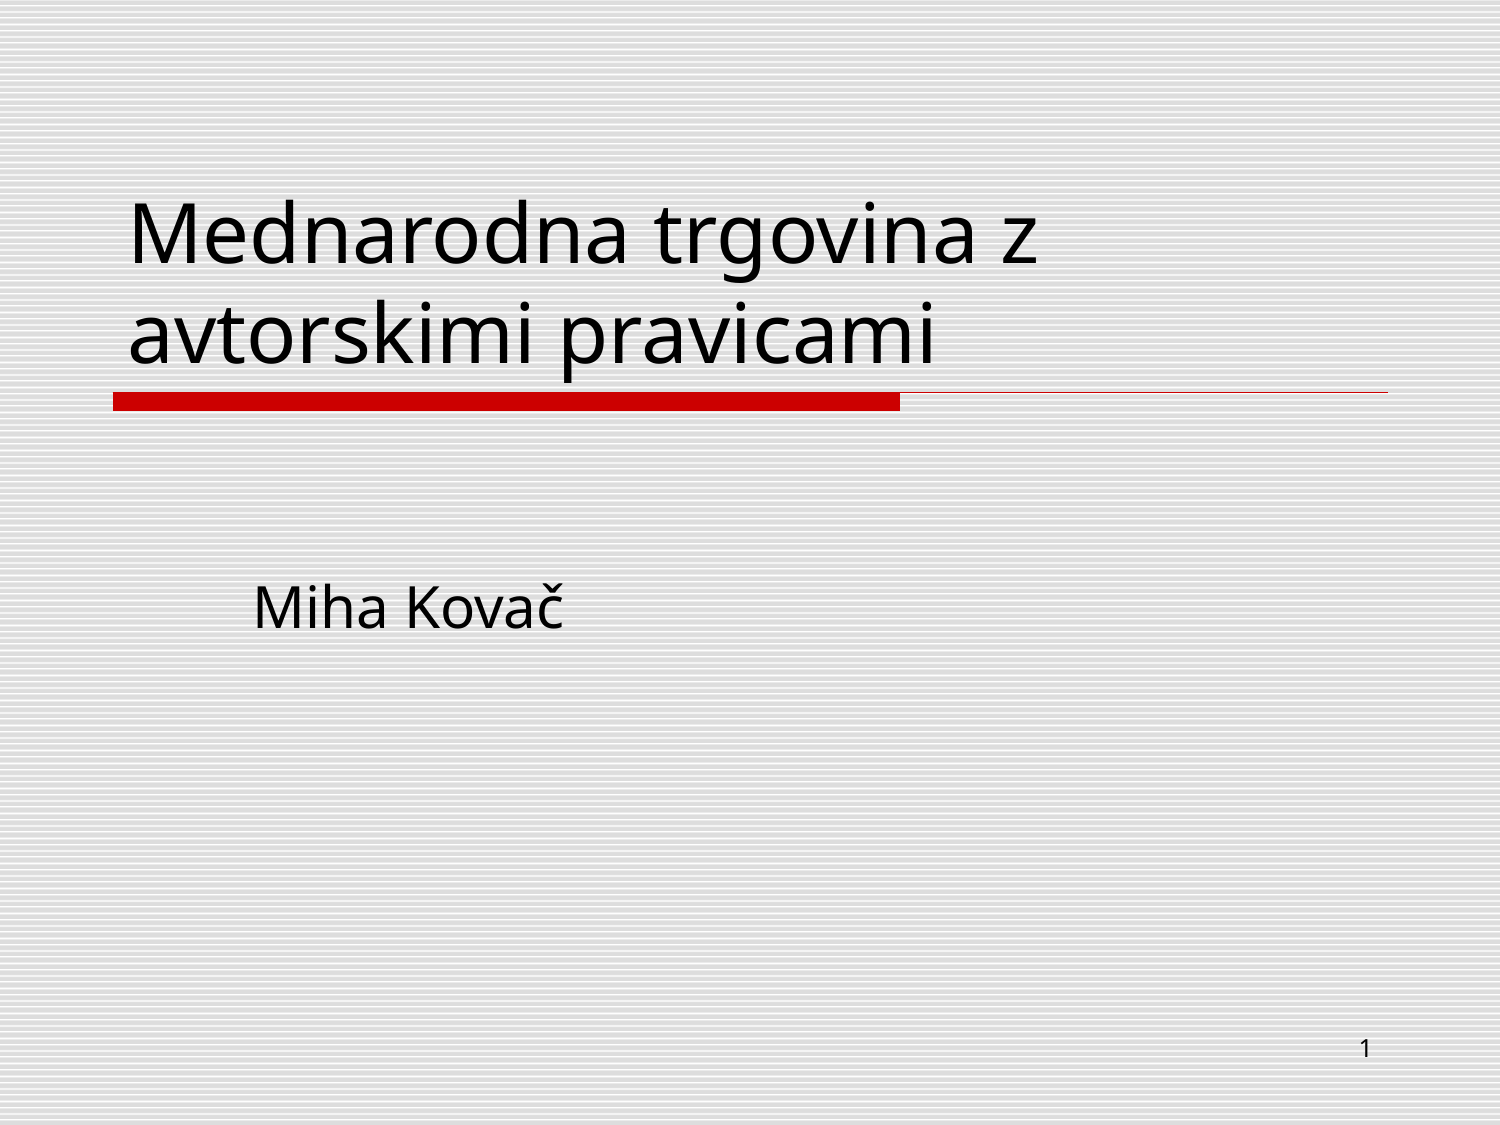

# Mednarodna trgovina z avtorskimi pravicami
Miha Kovač